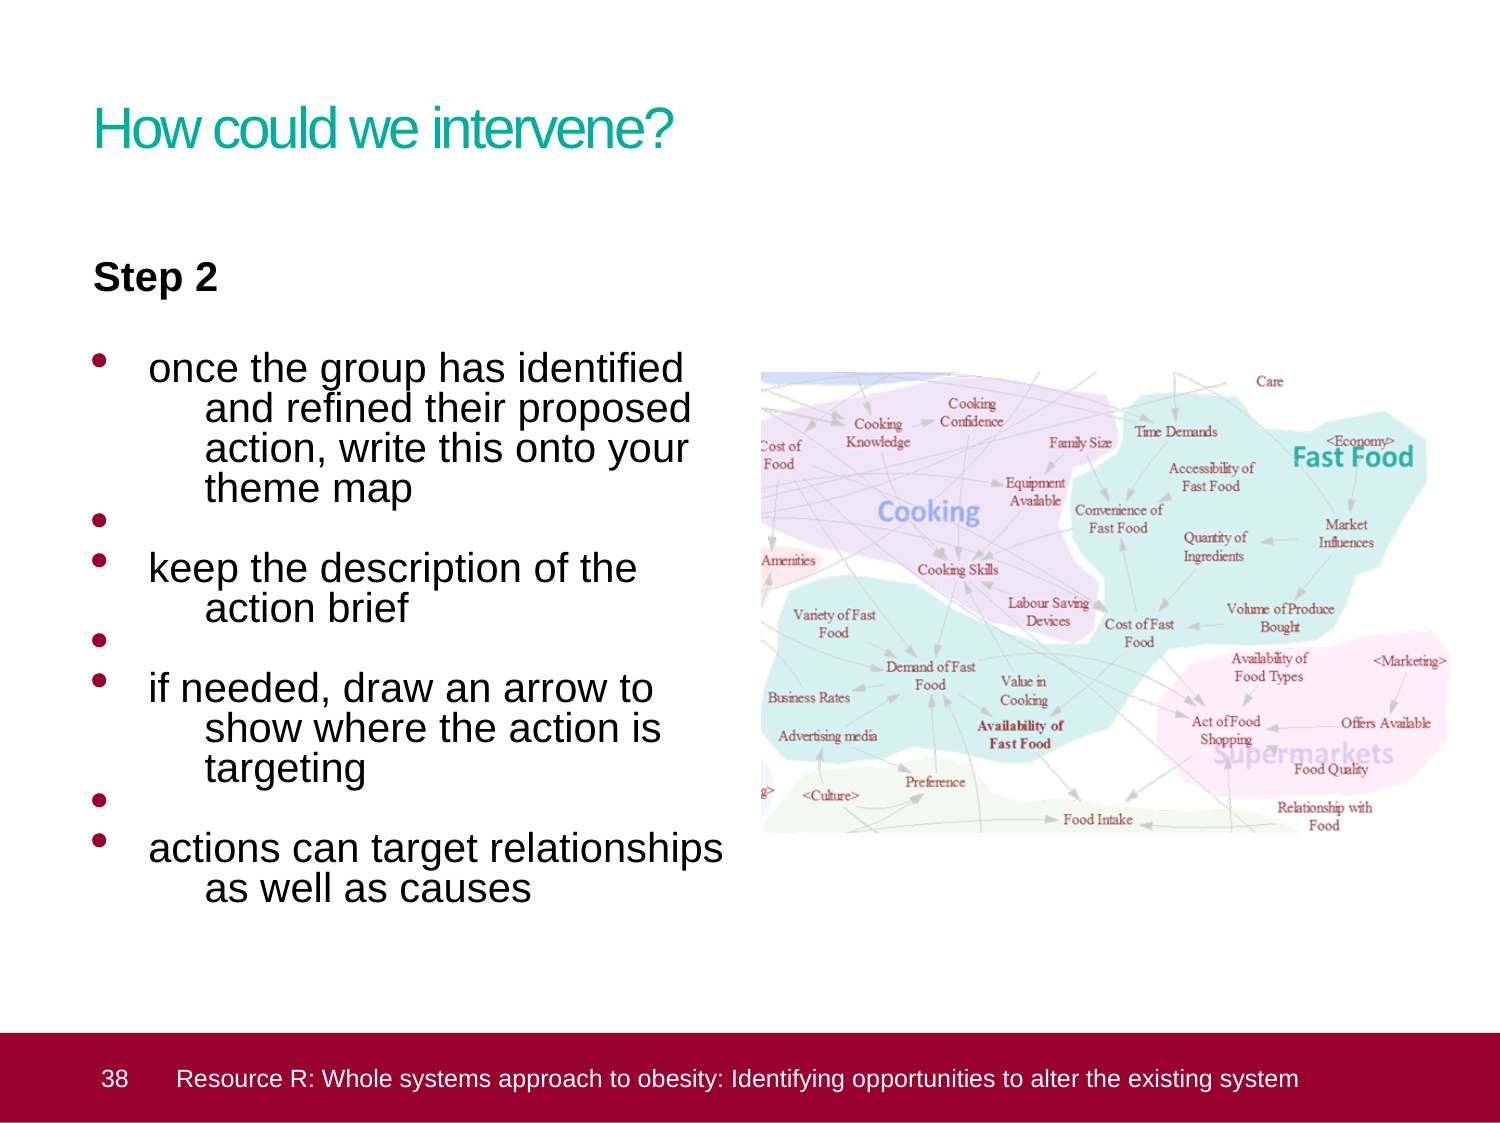

# How could we intervene?
Step 2
once the group has identified and refined their proposed action, write this onto your theme map
keep the description of the action brief
if needed, draw an arrow to show where the action is targeting
actions can target relationships as well as causes
 38
Resource R: Whole systems approach to obesity: Identifying opportunities to alter the existing system